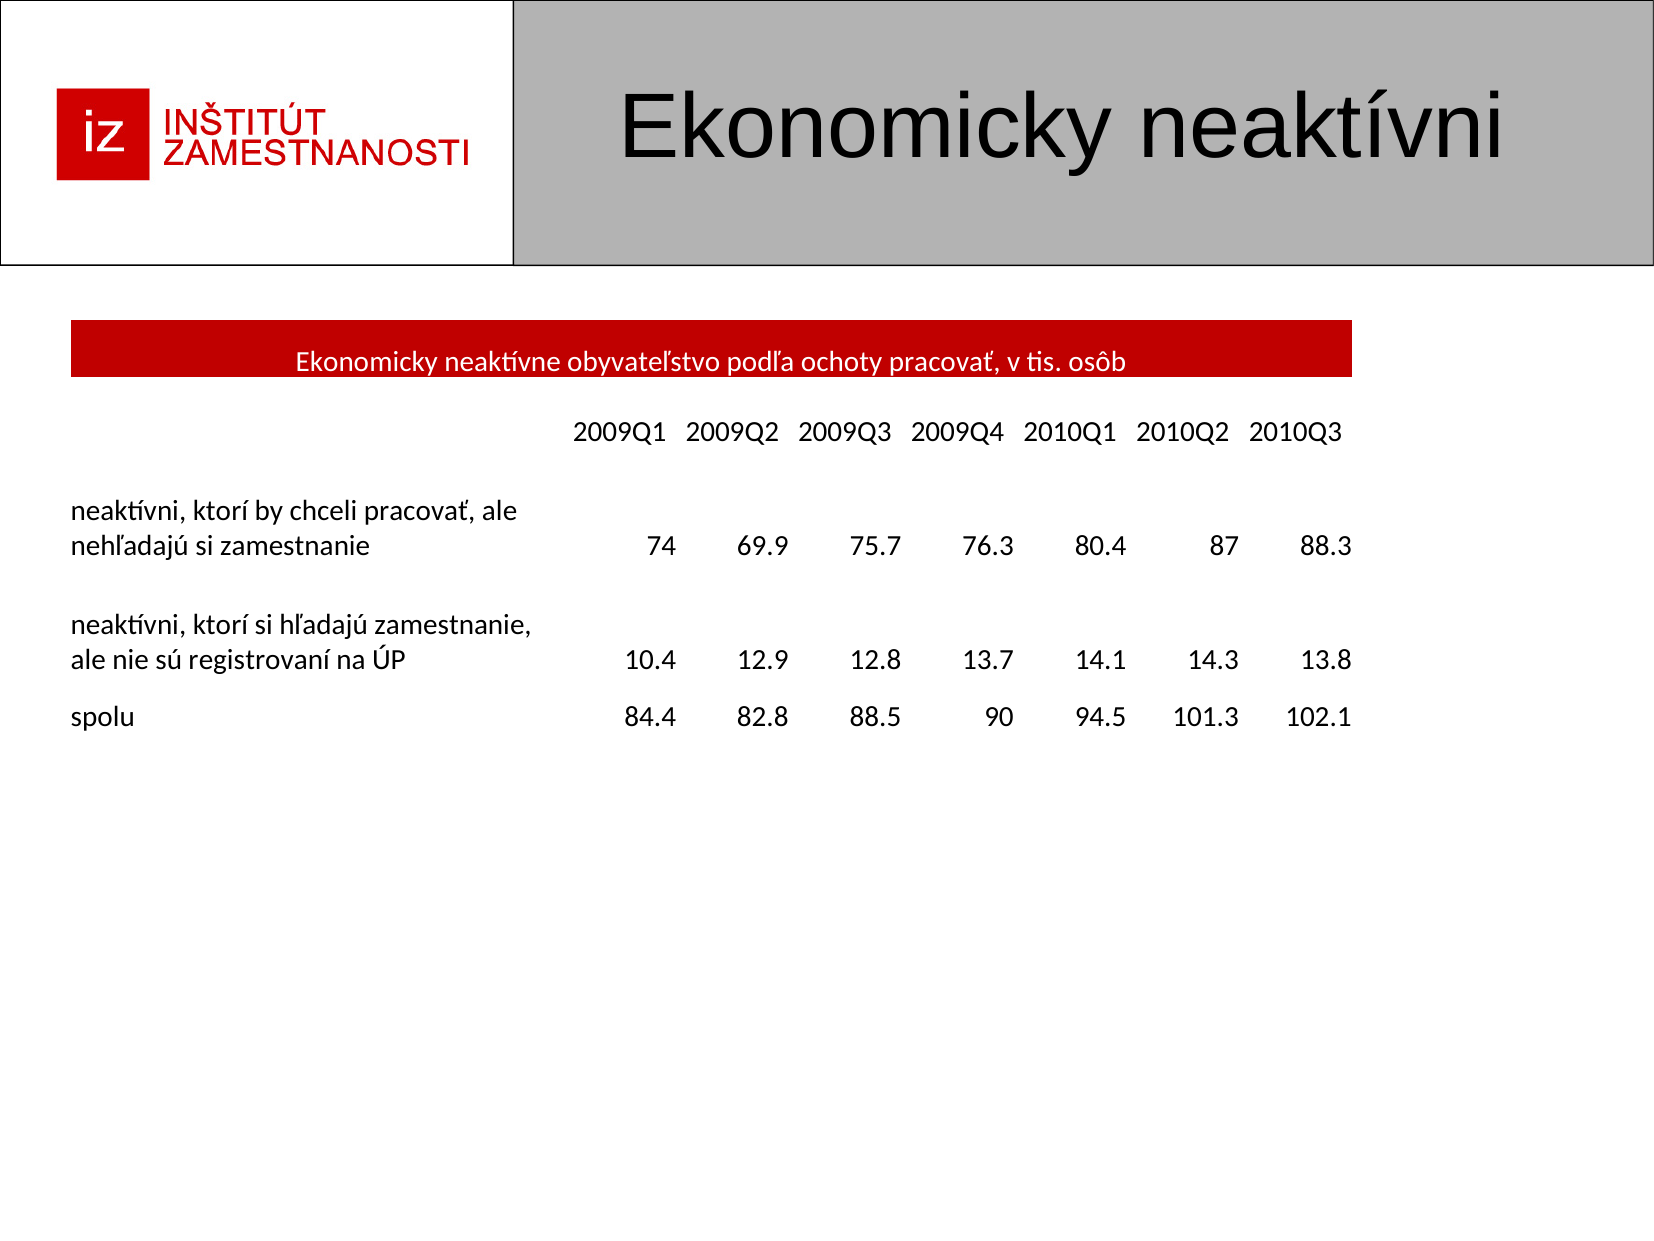

# Ekonomicky neaktívni
| Ekonomicky neaktívne obyvateľstvo podľa ochoty pracovať, v tis. osôb | | | | | | | |
| --- | --- | --- | --- | --- | --- | --- | --- |
| | 2009Q1 | 2009Q2 | 2009Q3 | 2009Q4 | 2010Q1 | 2010Q2 | 2010Q3 |
| neaktívni, ktorí by chceli pracovať, ale nehľadajú si zamestnanie | 74 | 69.9 | 75.7 | 76.3 | 80.4 | 87 | 88.3 |
| neaktívni, ktorí si hľadajú zamestnanie, ale nie sú registrovaní na ÚP | 10.4 | 12.9 | 12.8 | 13.7 | 14.1 | 14.3 | 13.8 |
| spolu | 84.4 | 82.8 | 88.5 | 90 | 94.5 | 101.3 | 102.1 |